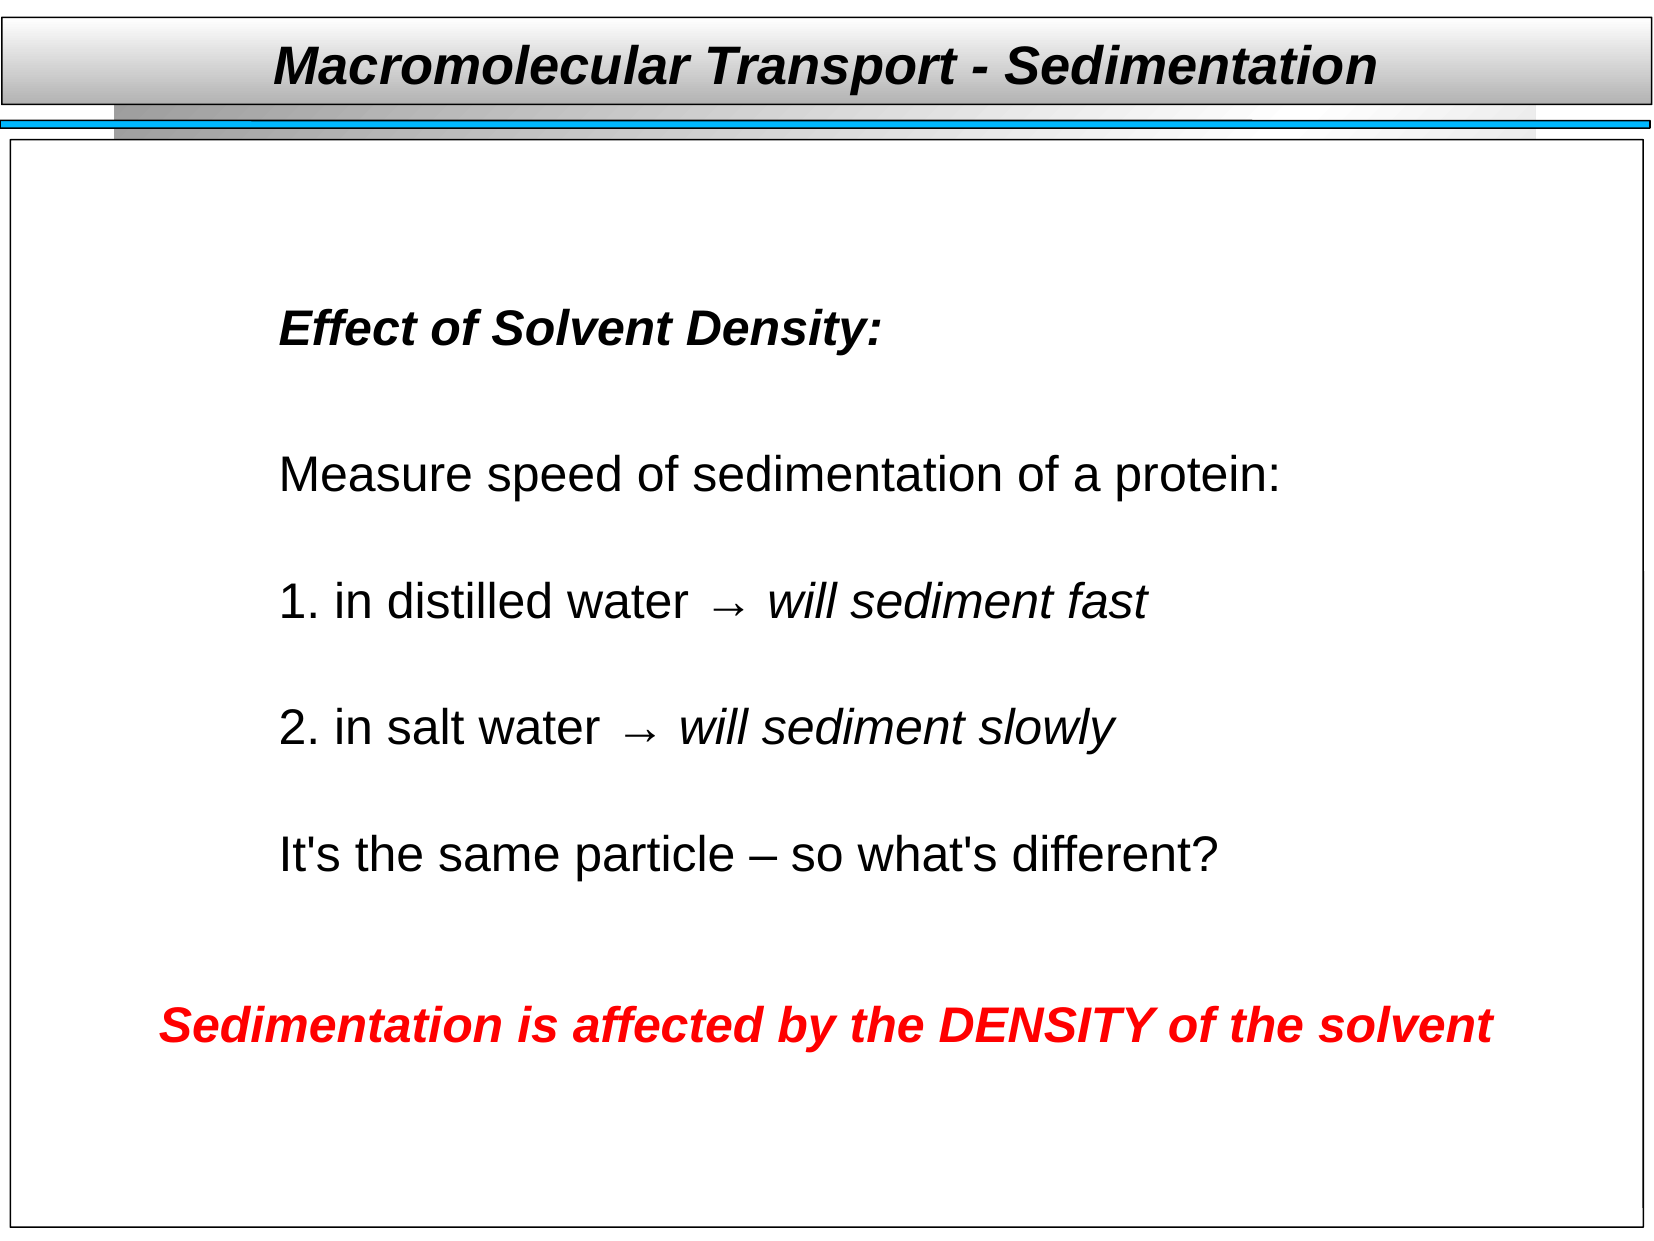

Macromolecular Transport - Sedimentation
Effect of Solvent Density:
Measure speed of sedimentation of a protein:
1. in distilled water → will sediment fast
2. in salt water → will sediment slowly
It's the same particle – so what's different?
Sedimentation is affected by the DENSITY of the solvent